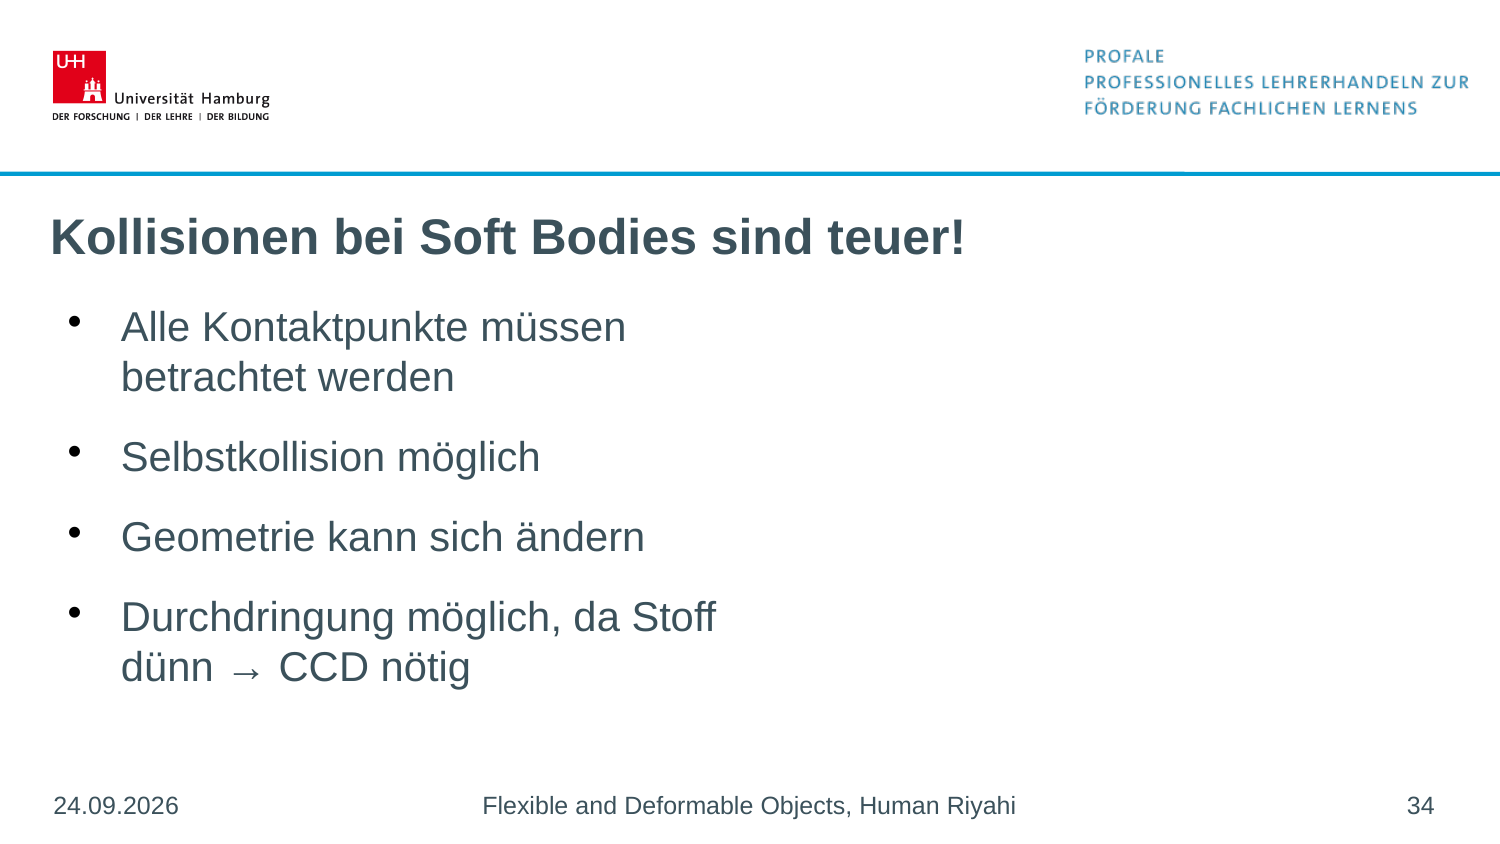

# Kollisionen bei Soft Bodies sind teuer!
Alle Kontaktpunkte müssen betrachtet werden
Selbstkollision möglich
Geometrie kann sich ändern
Durchdringung möglich, da Stoff dünn → CCD nötig
Flexible and Deformable Objects, Human Riyahi